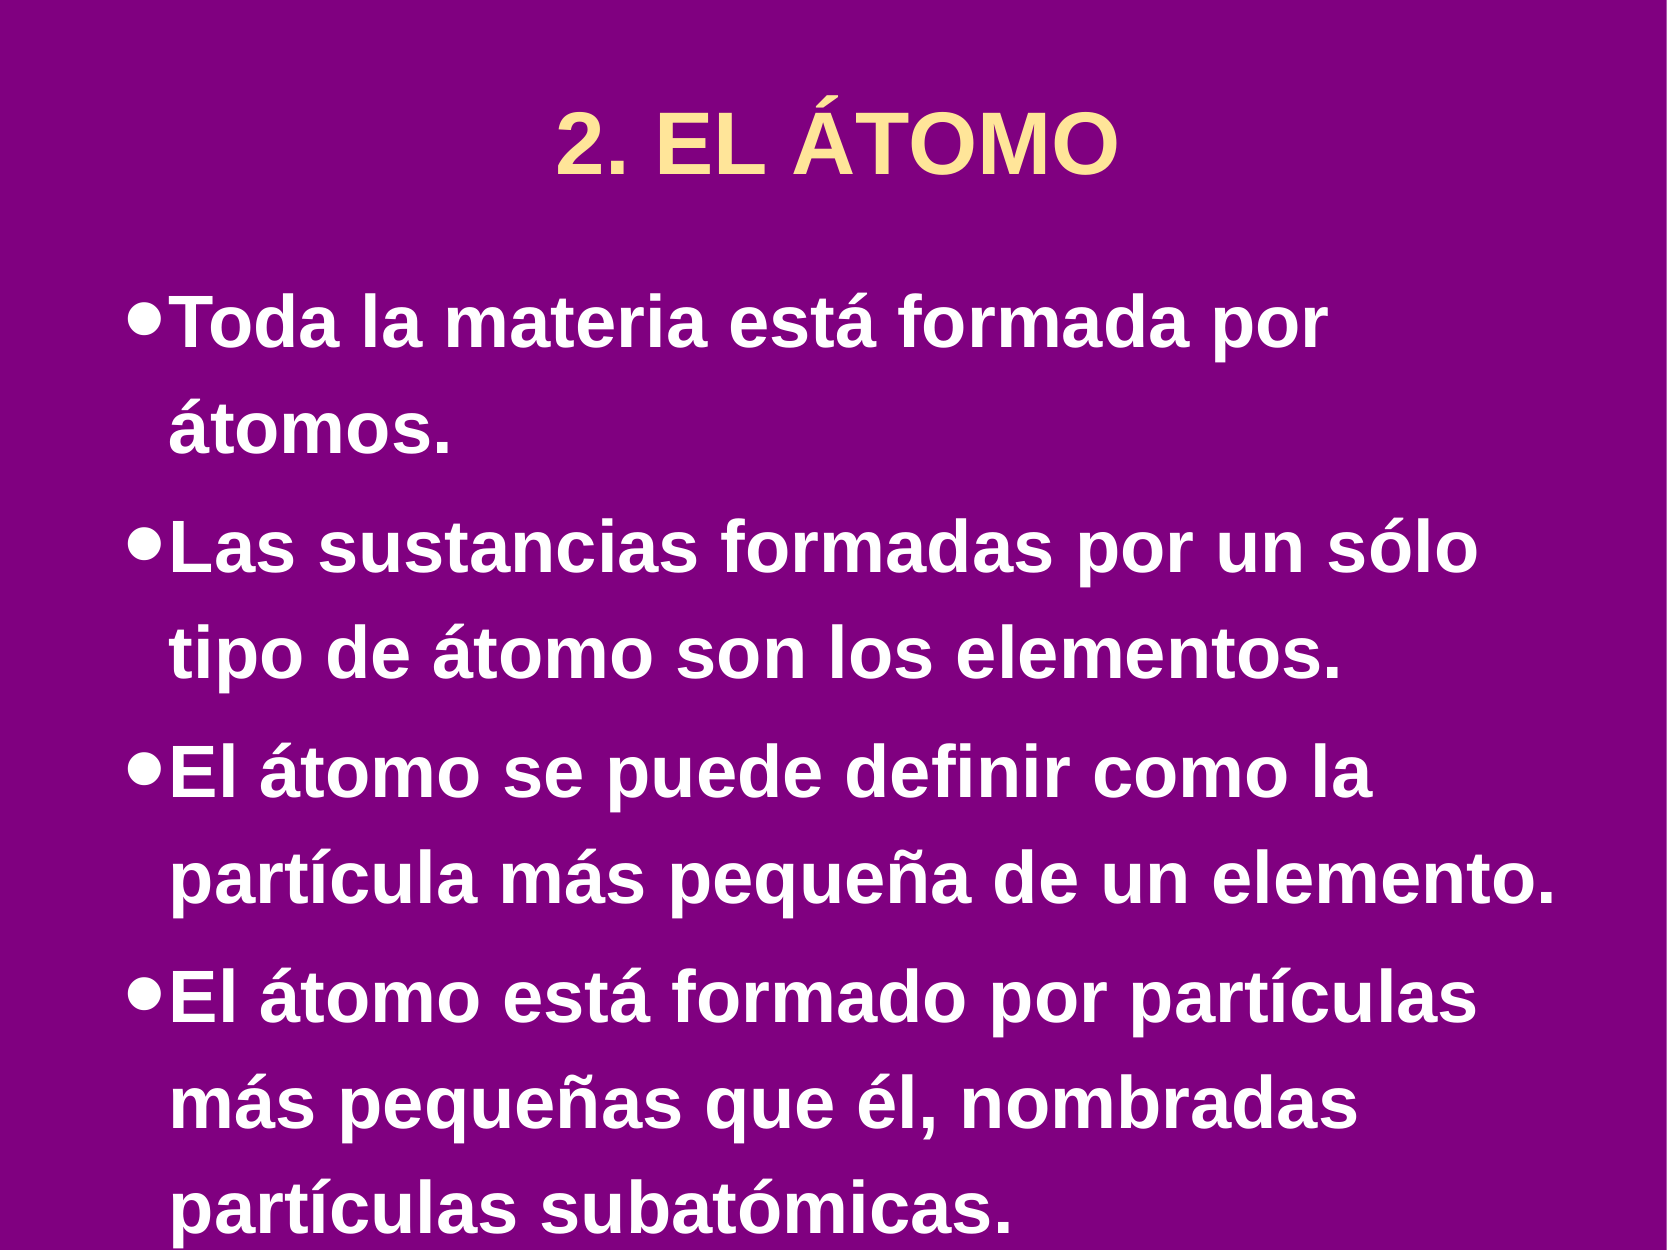

2. EL ÁTOMO
Toda la materia está formada por átomos.
Las sustancias formadas por un sólo tipo de átomo son los elementos.
El átomo se puede definir como la partícula más pequeña de un elemento.
El átomo está formado por partículas más pequeñas que él, nombradas partículas subatómicas.